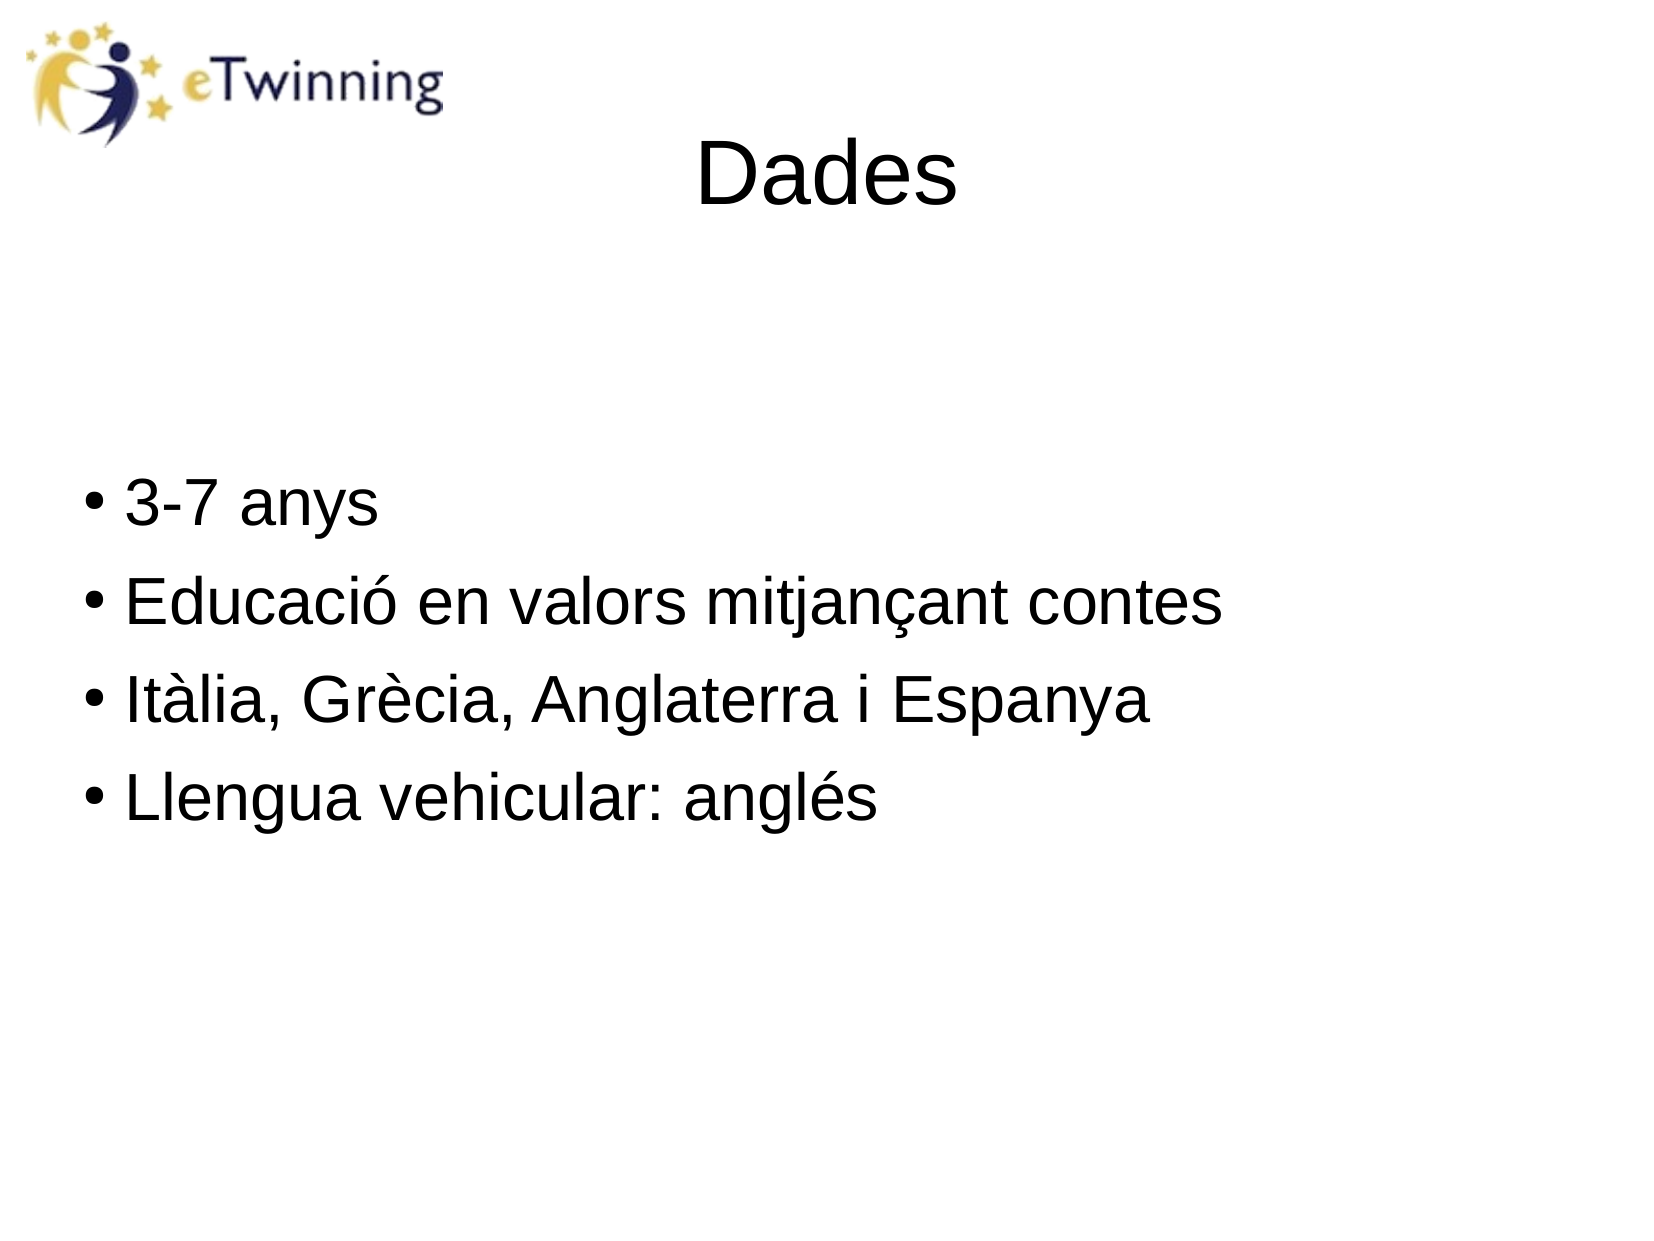

# Dades
 3-7 anys
 Educació en valors mitjançant contes
 Itàlia, Grècia, Anglaterra i Espanya
 Llengua vehicular: anglés